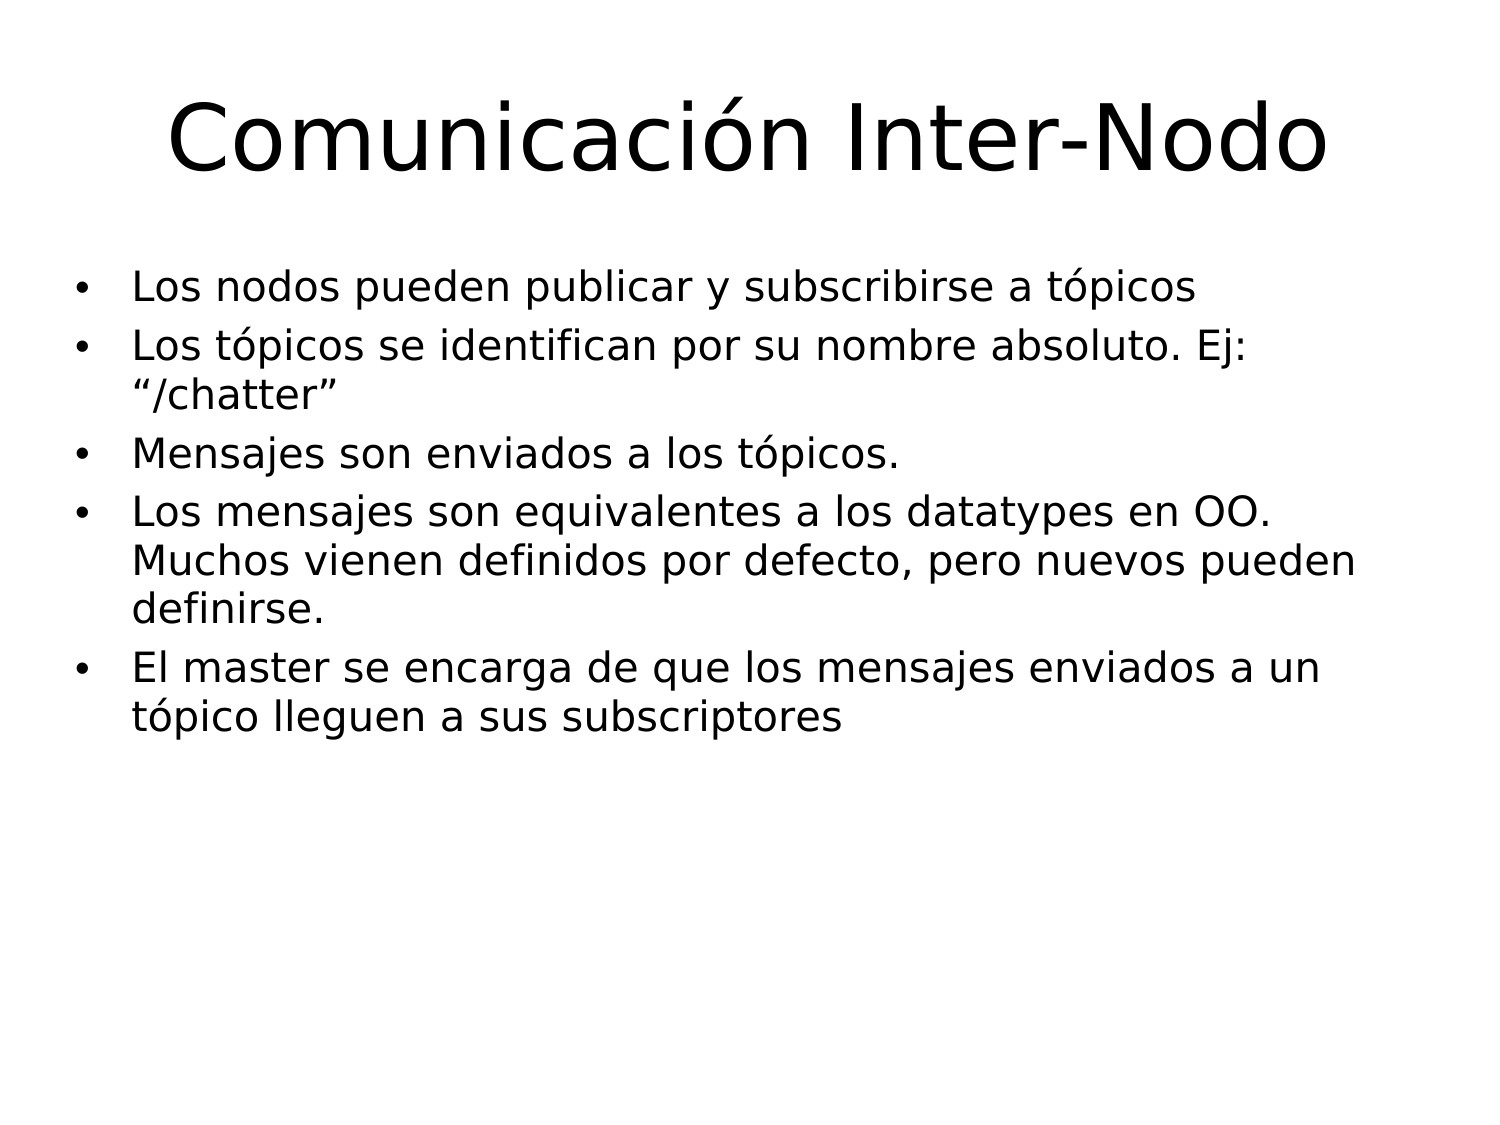

# Comunicación Inter-Nodo
Los nodos pueden publicar y subscribirse a tópicos
Los tópicos se identifican por su nombre absoluto. Ej: “/chatter”
Mensajes son enviados a los tópicos.
Los mensajes son equivalentes a los datatypes en OO. Muchos vienen definidos por defecto, pero nuevos pueden definirse.
El master se encarga de que los mensajes enviados a un tópico lleguen a sus subscriptores